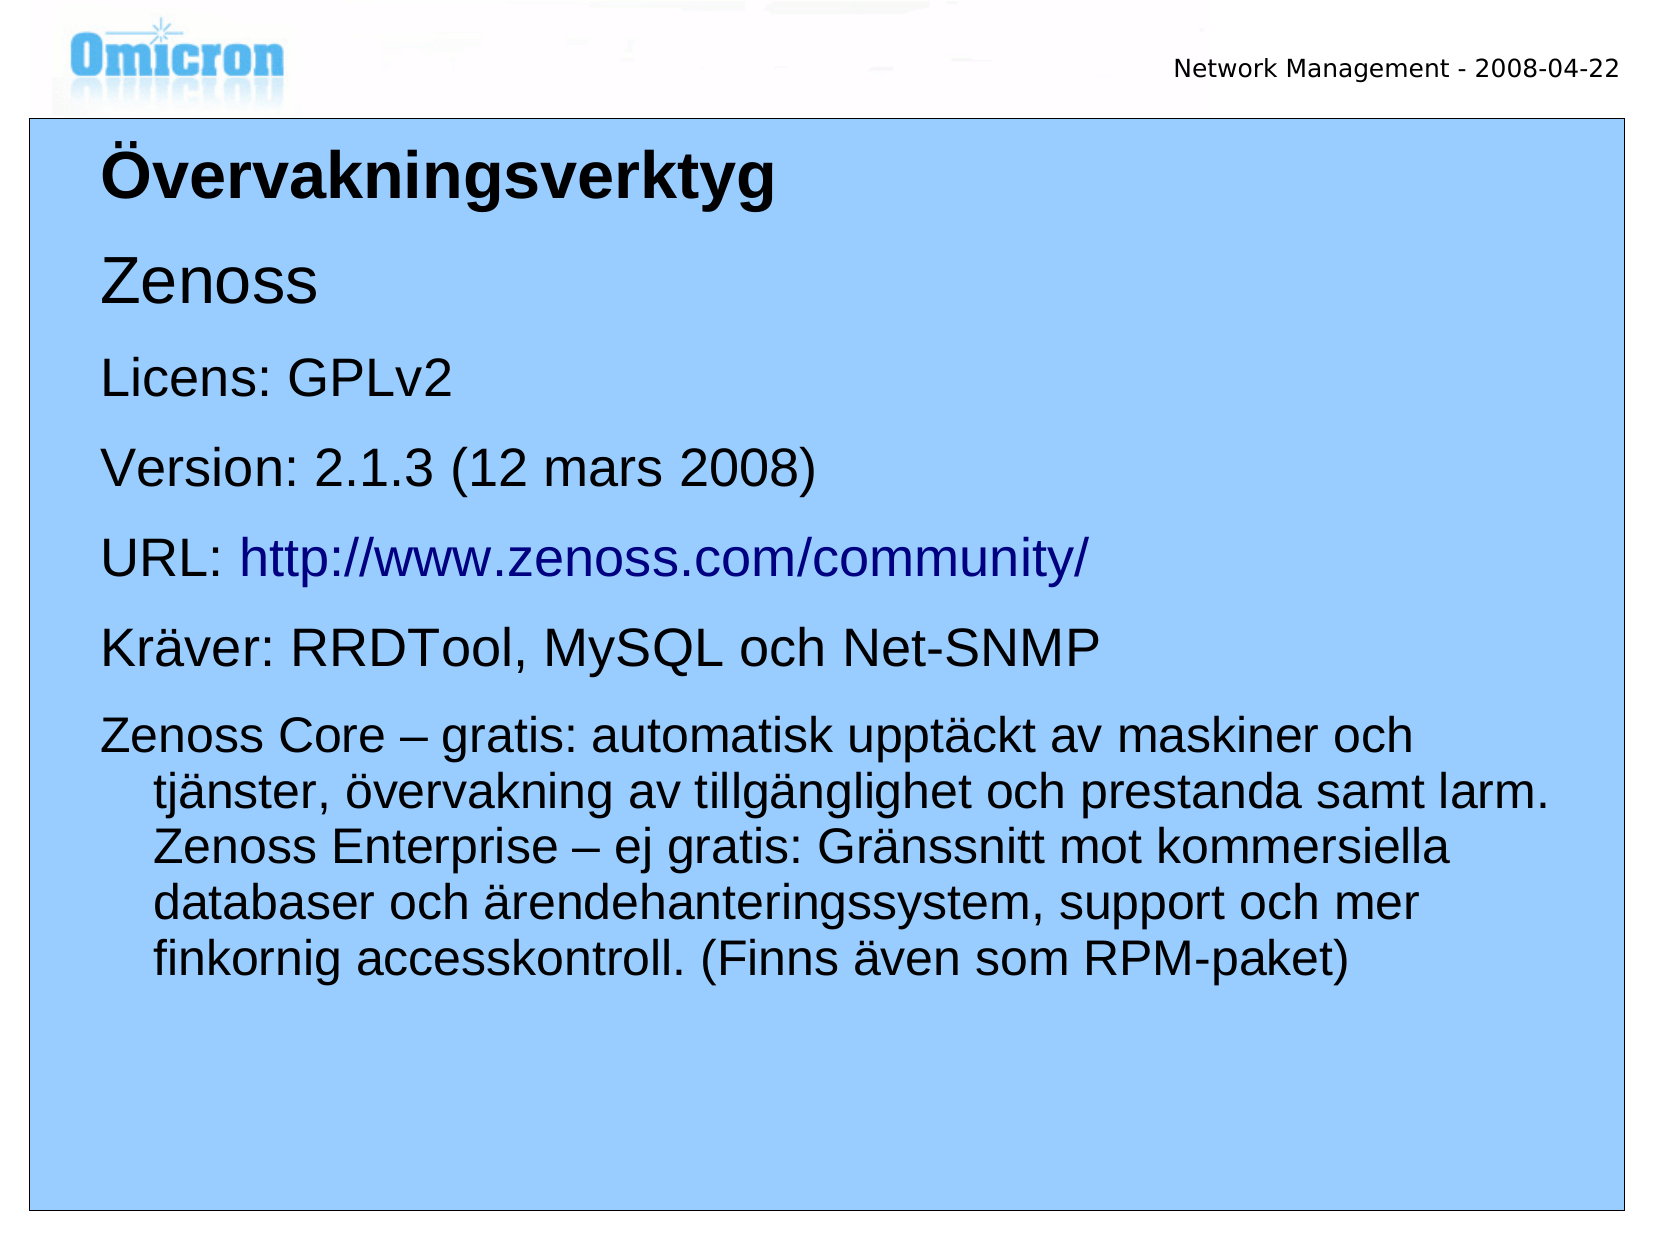

Network Management - 2008-04-22
Övervakningsverktyg
Zenoss
Licens: GPLv2
Version: 2.1.3 (12 mars 2008)
URL: http://www.zenoss.com/community/
Kräver: RRDTool, MySQL och Net-SNMP
Zenoss Core – gratis: automatisk upptäckt av maskiner och tjänster, övervakning av tillgänglighet och prestanda samt larm. Zenoss Enterprise – ej gratis: Gränssnitt mot kommersiella databaser och ärendehanteringssystem, support och mer finkornig accesskontroll. (Finns även som RPM-paket)
#